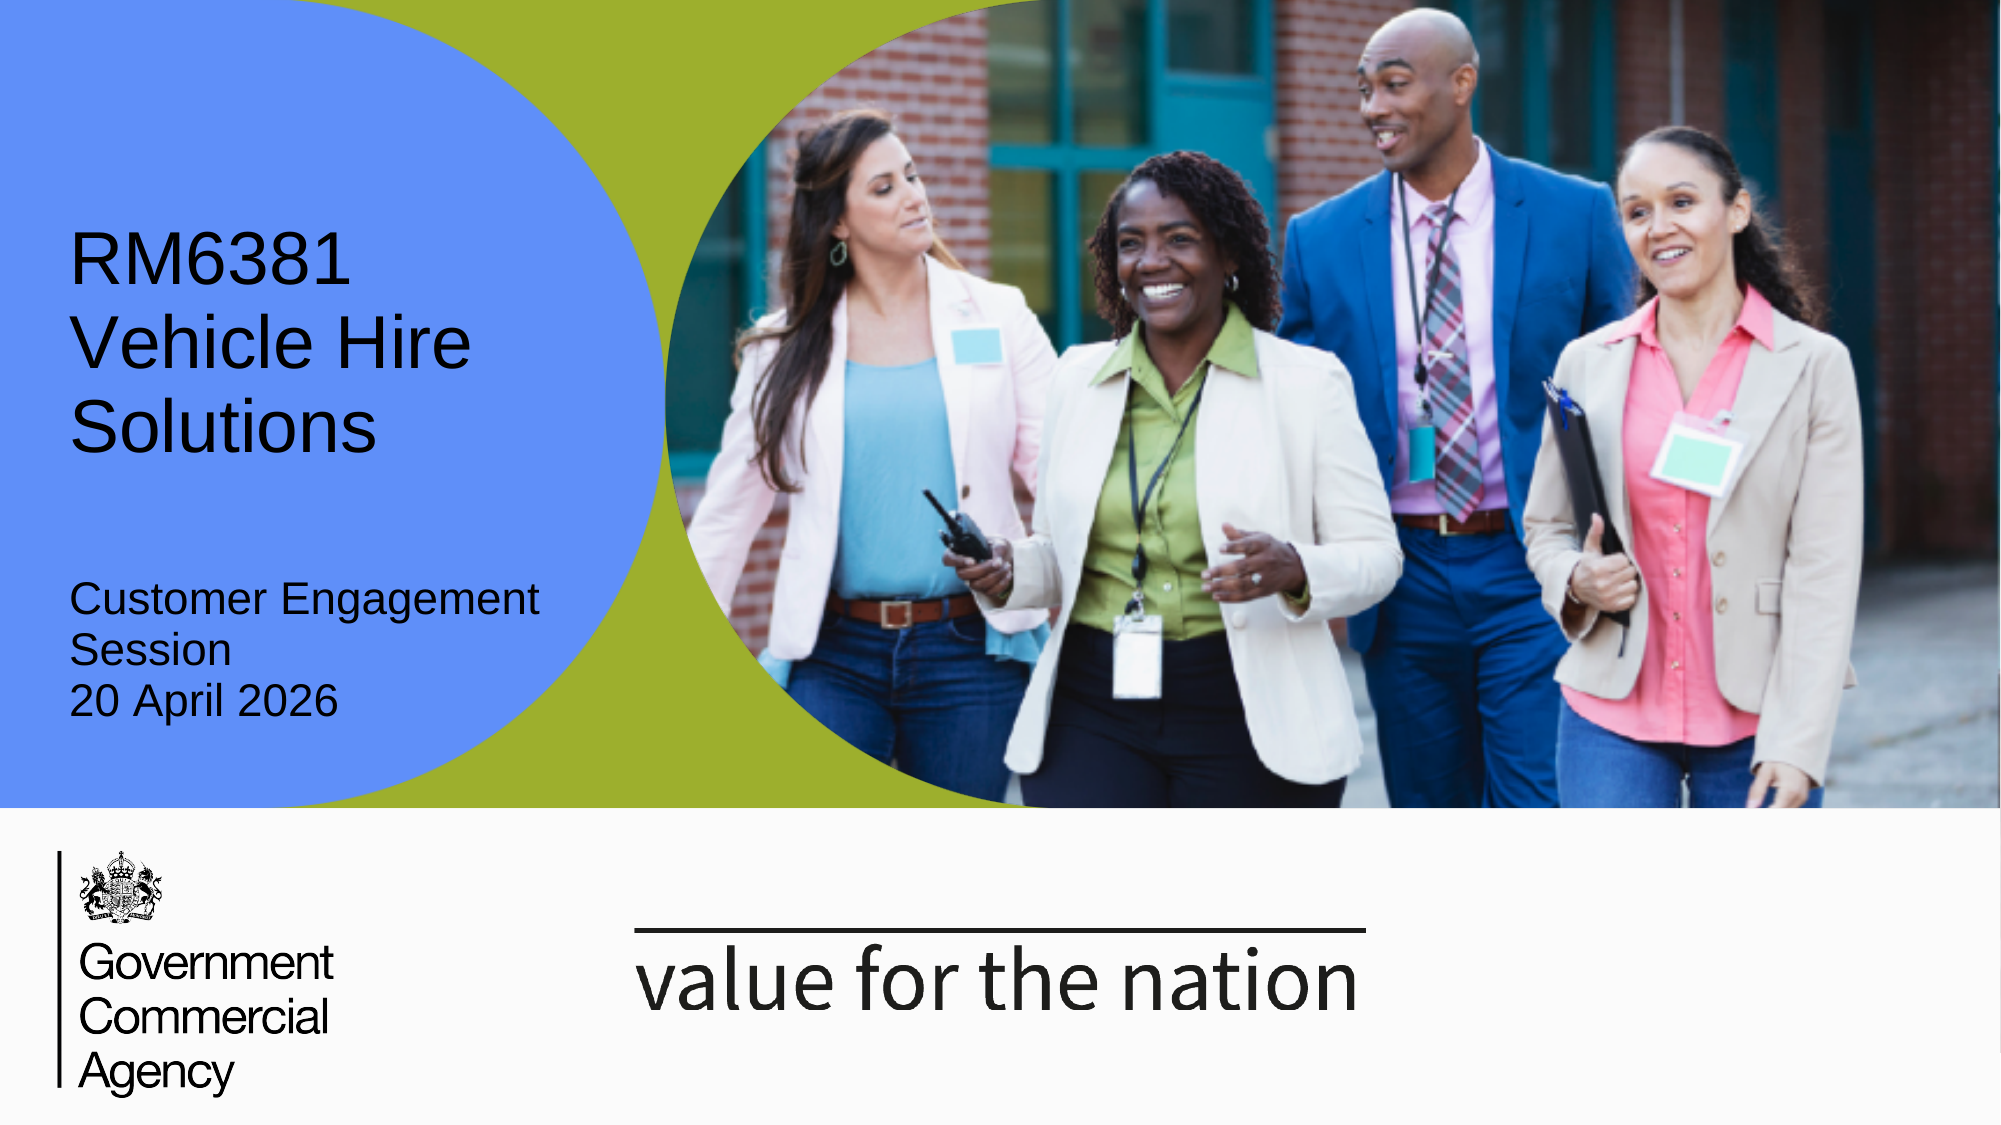

# RM6381
Vehicle Hire
Solutions
Customer Engagement Session
20 April 2026